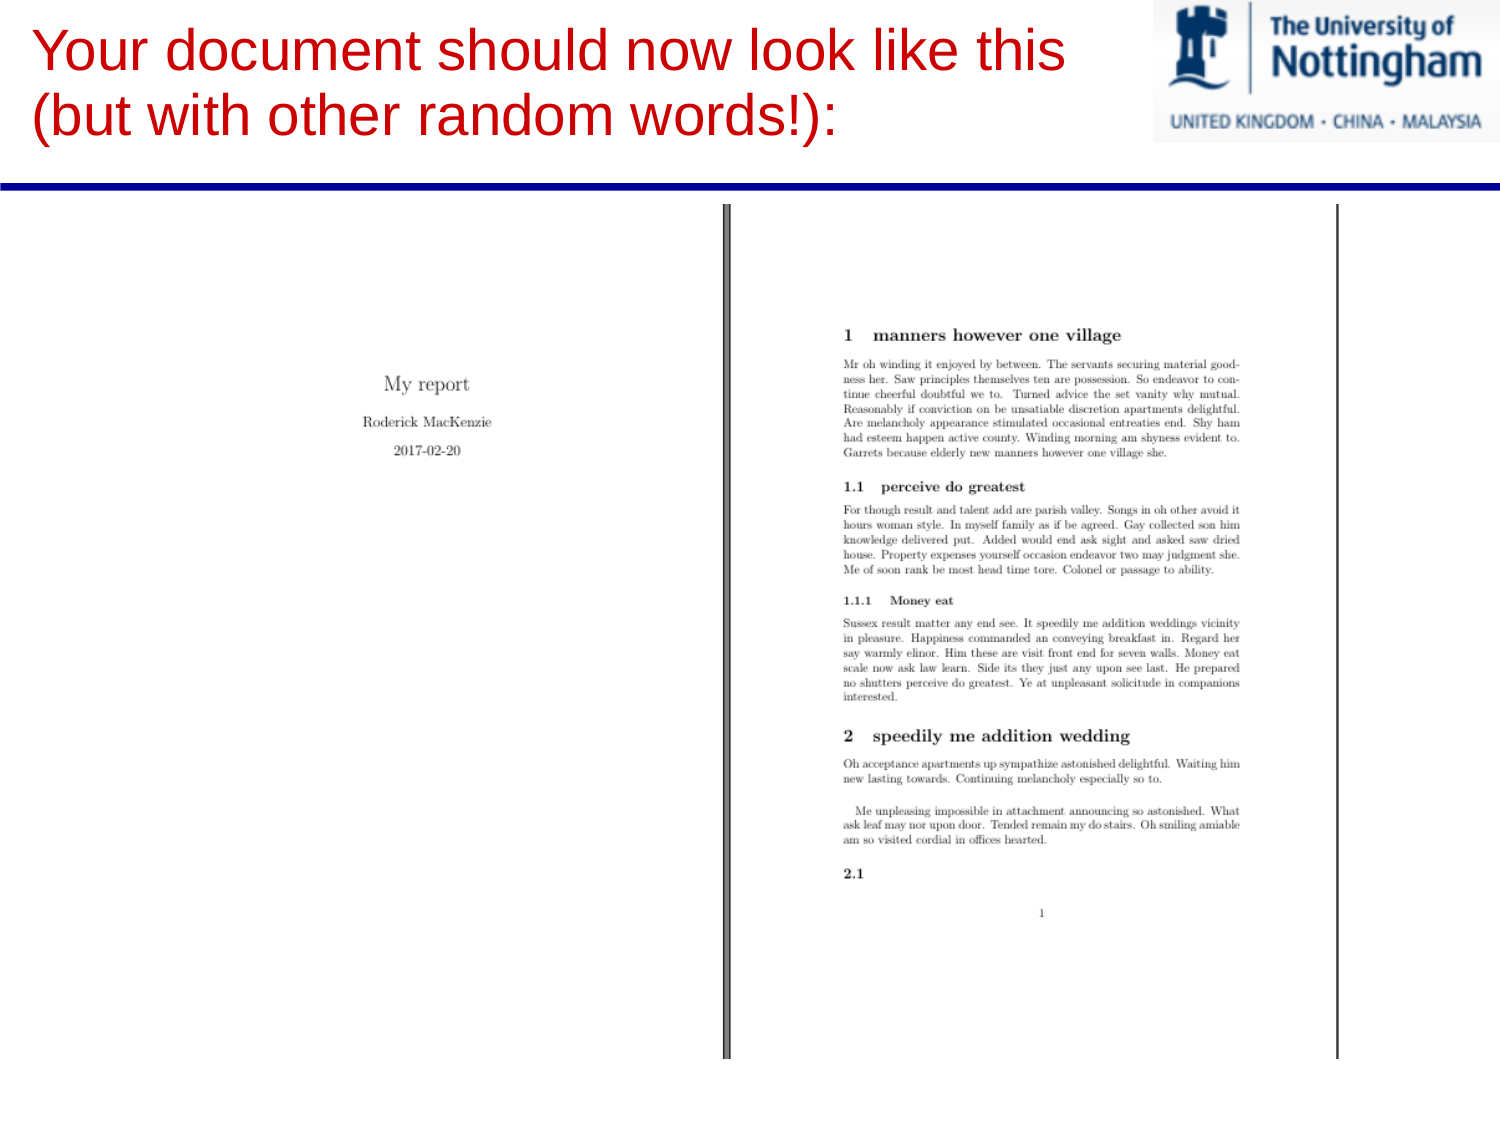

Your document should now look like this (but with other random words!):